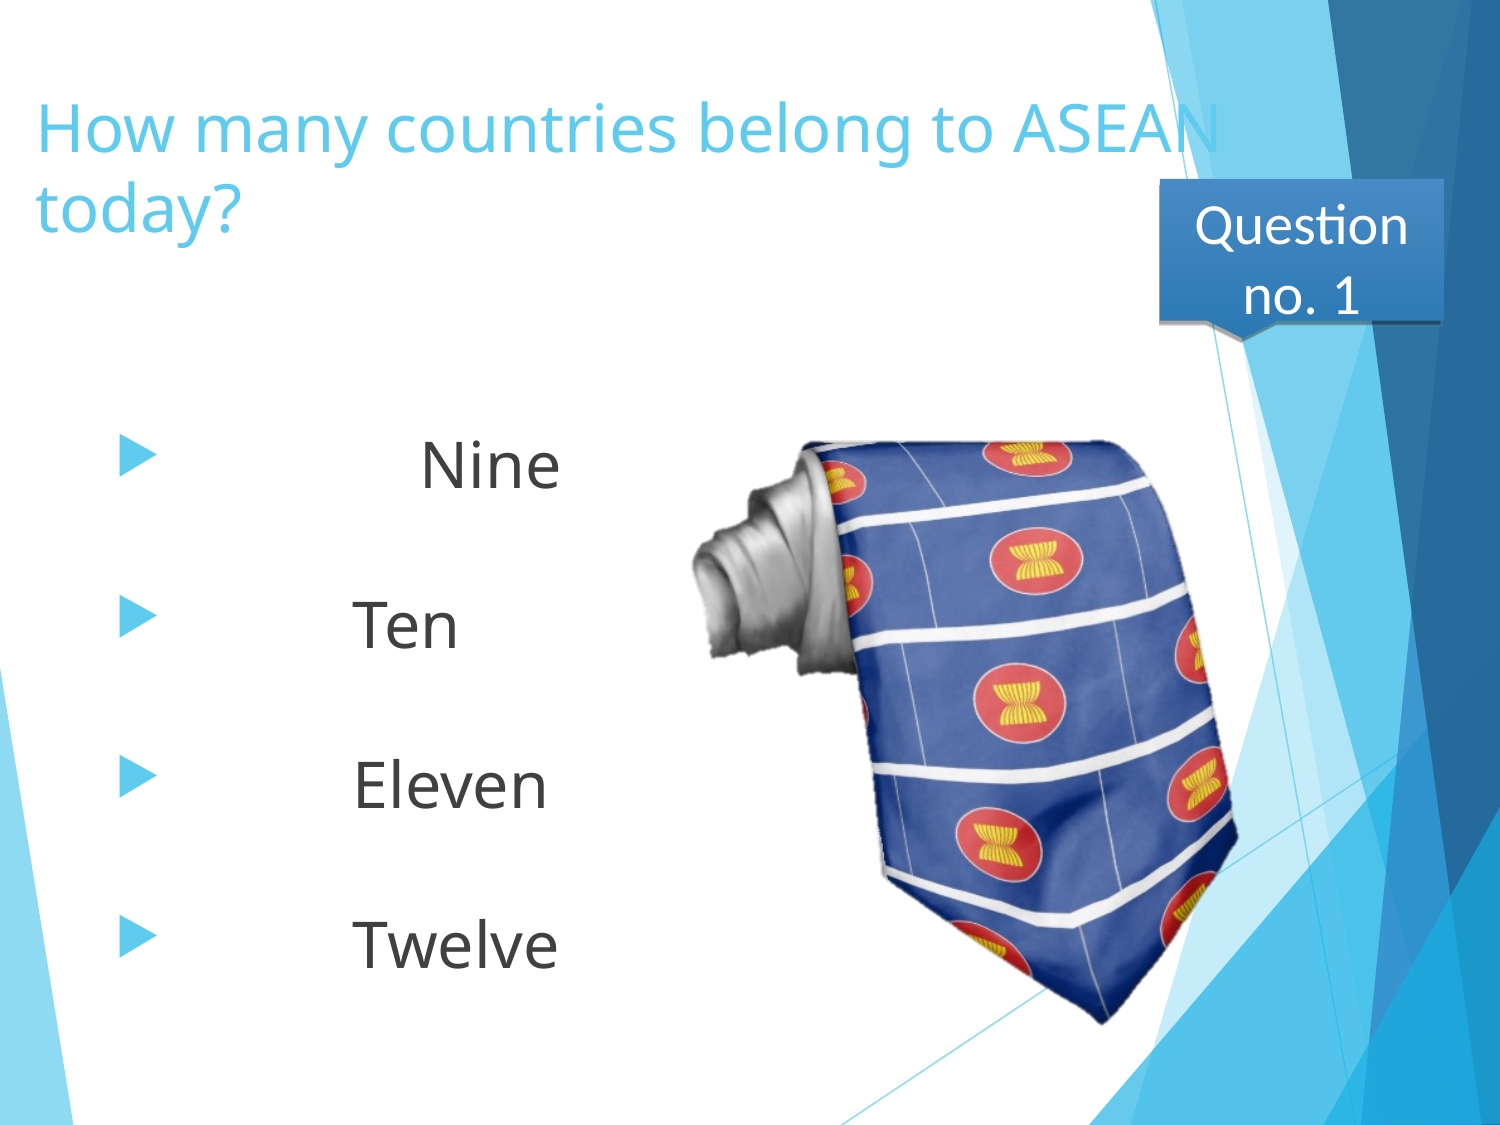

# How many countries belong to ASEAN today?
Question no. 1
	 Nine
 	 Ten
 	 Eleven
 	 Twelve